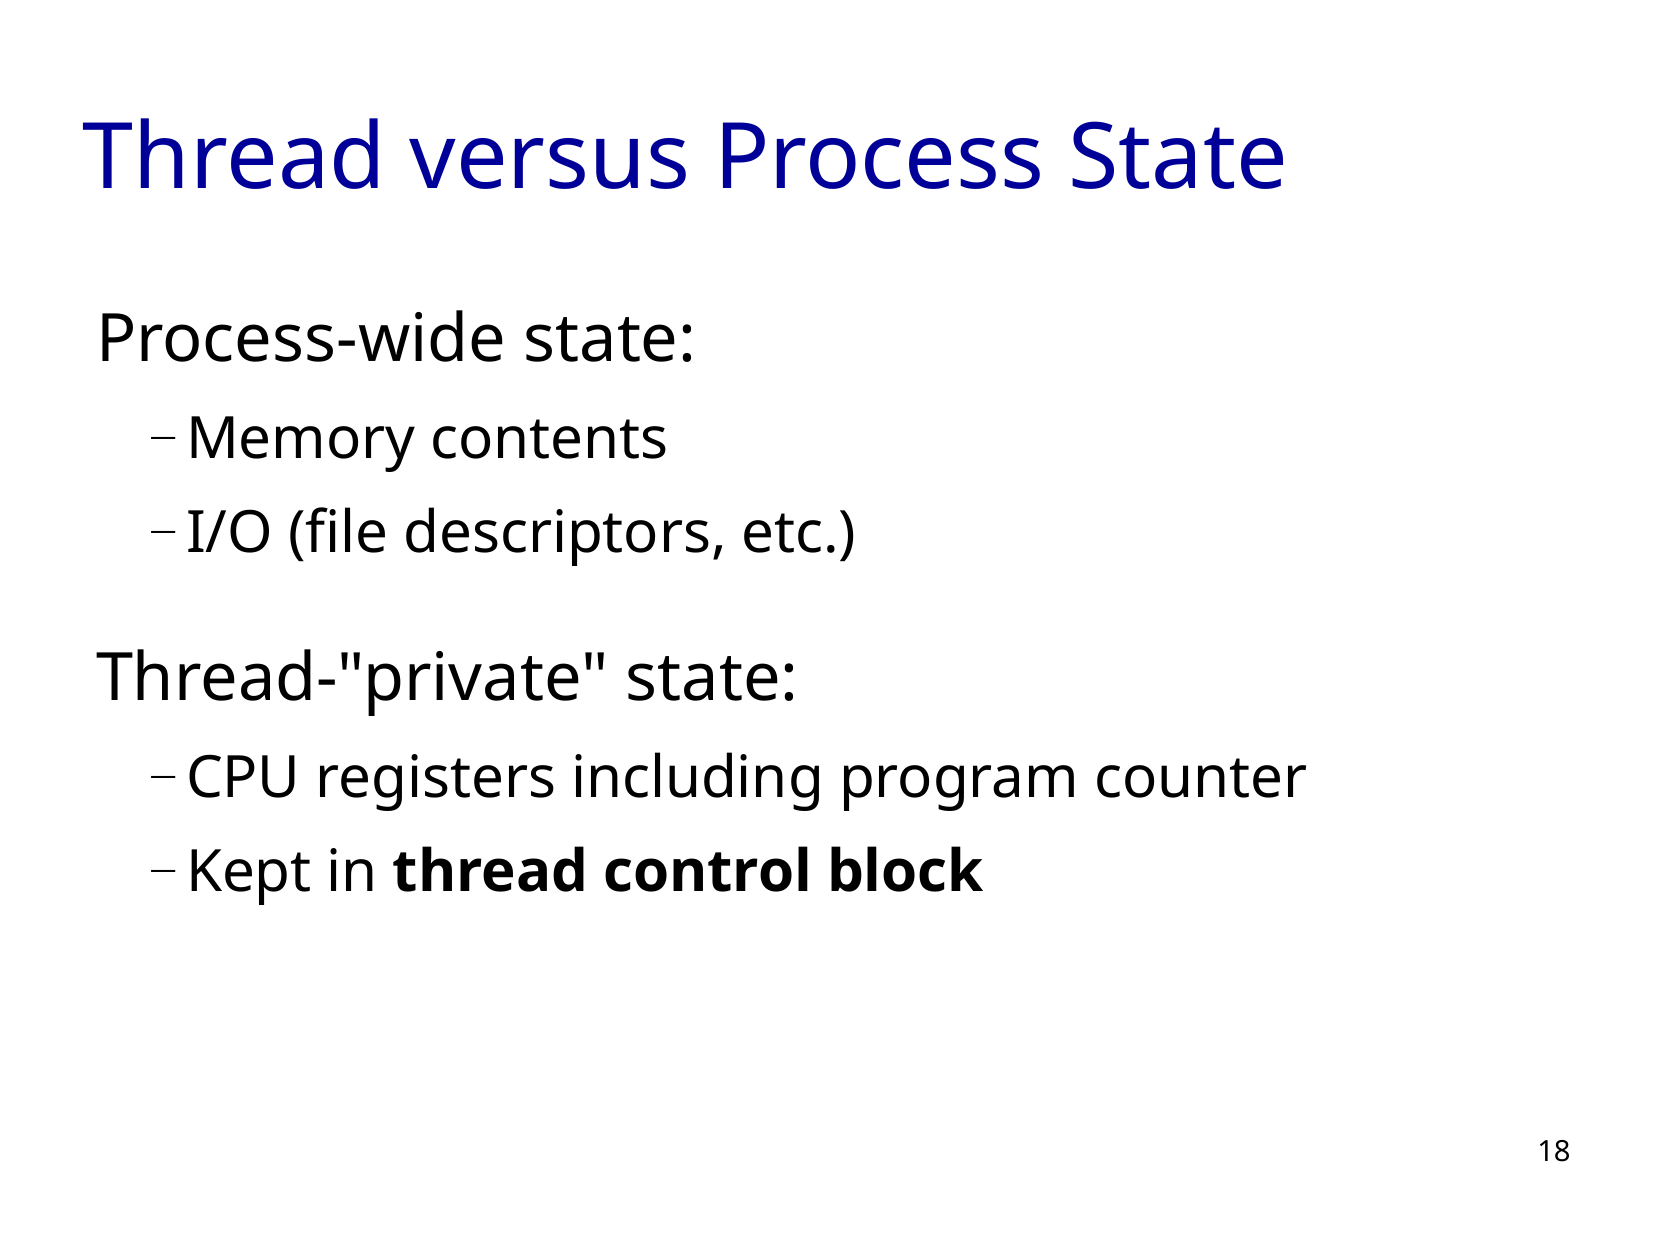

# Thread versus Process State
Process-wide state:
Memory contents
I/O (file descriptors, etc.)
Thread-"private" state:
CPU registers including program counter
Kept in thread control block
18